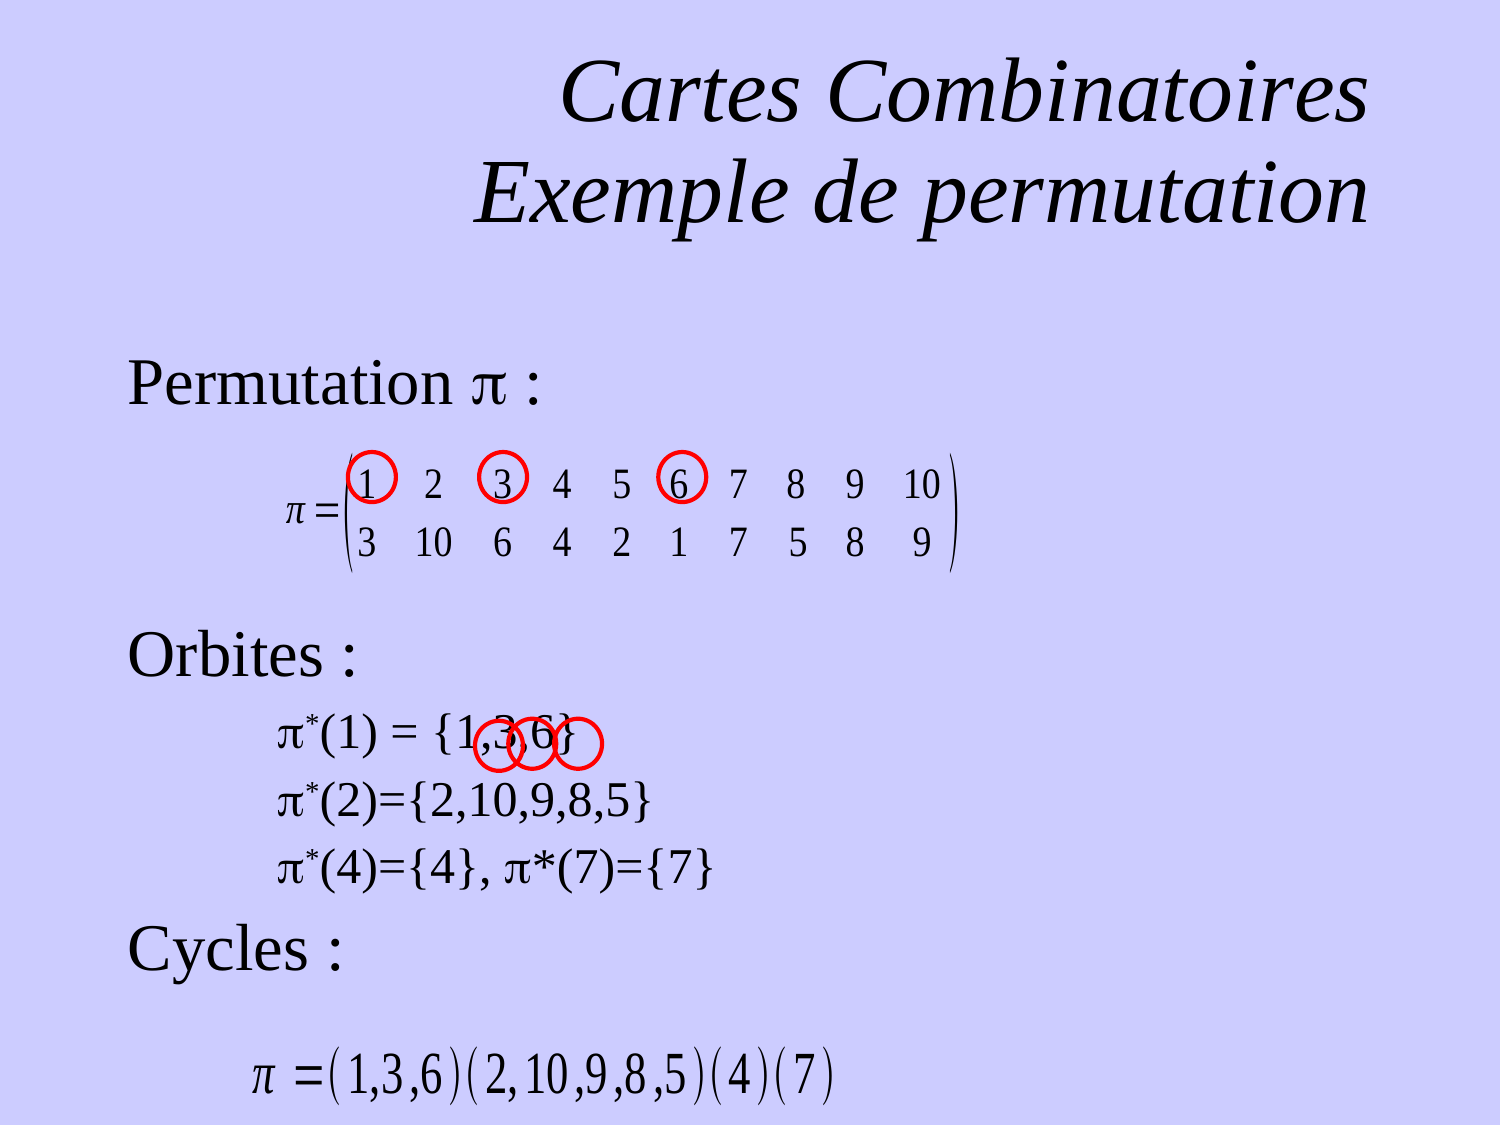

# Cartes Combinatoires Exemple de permutation
Permutation  :
Orbites :
*(1) = {1,3,6}
*(2)={2,10,9,8,5}
*(4)={4}, *(7)={7}
Cycles :